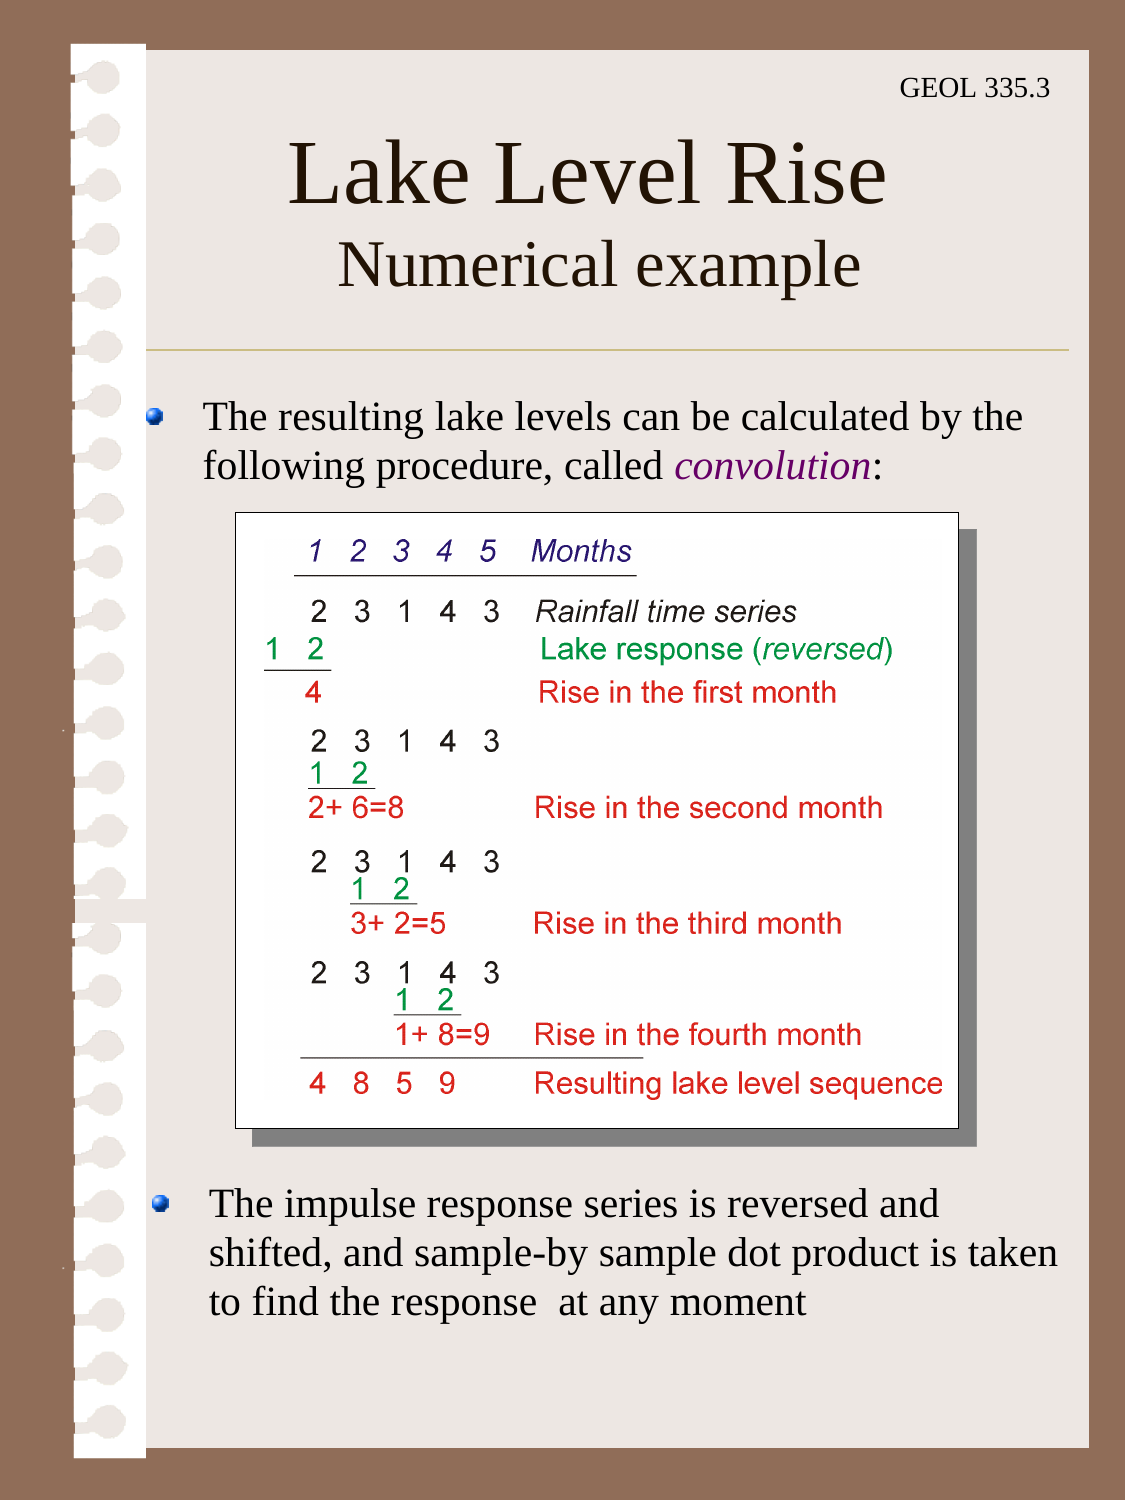

# Lake Level Rise Numerical example
The resulting lake levels can be calculated by the following procedure, called convolution:
The impulse response series is reversed and shifted, and sample-by sample dot product is taken to find the response at any moment